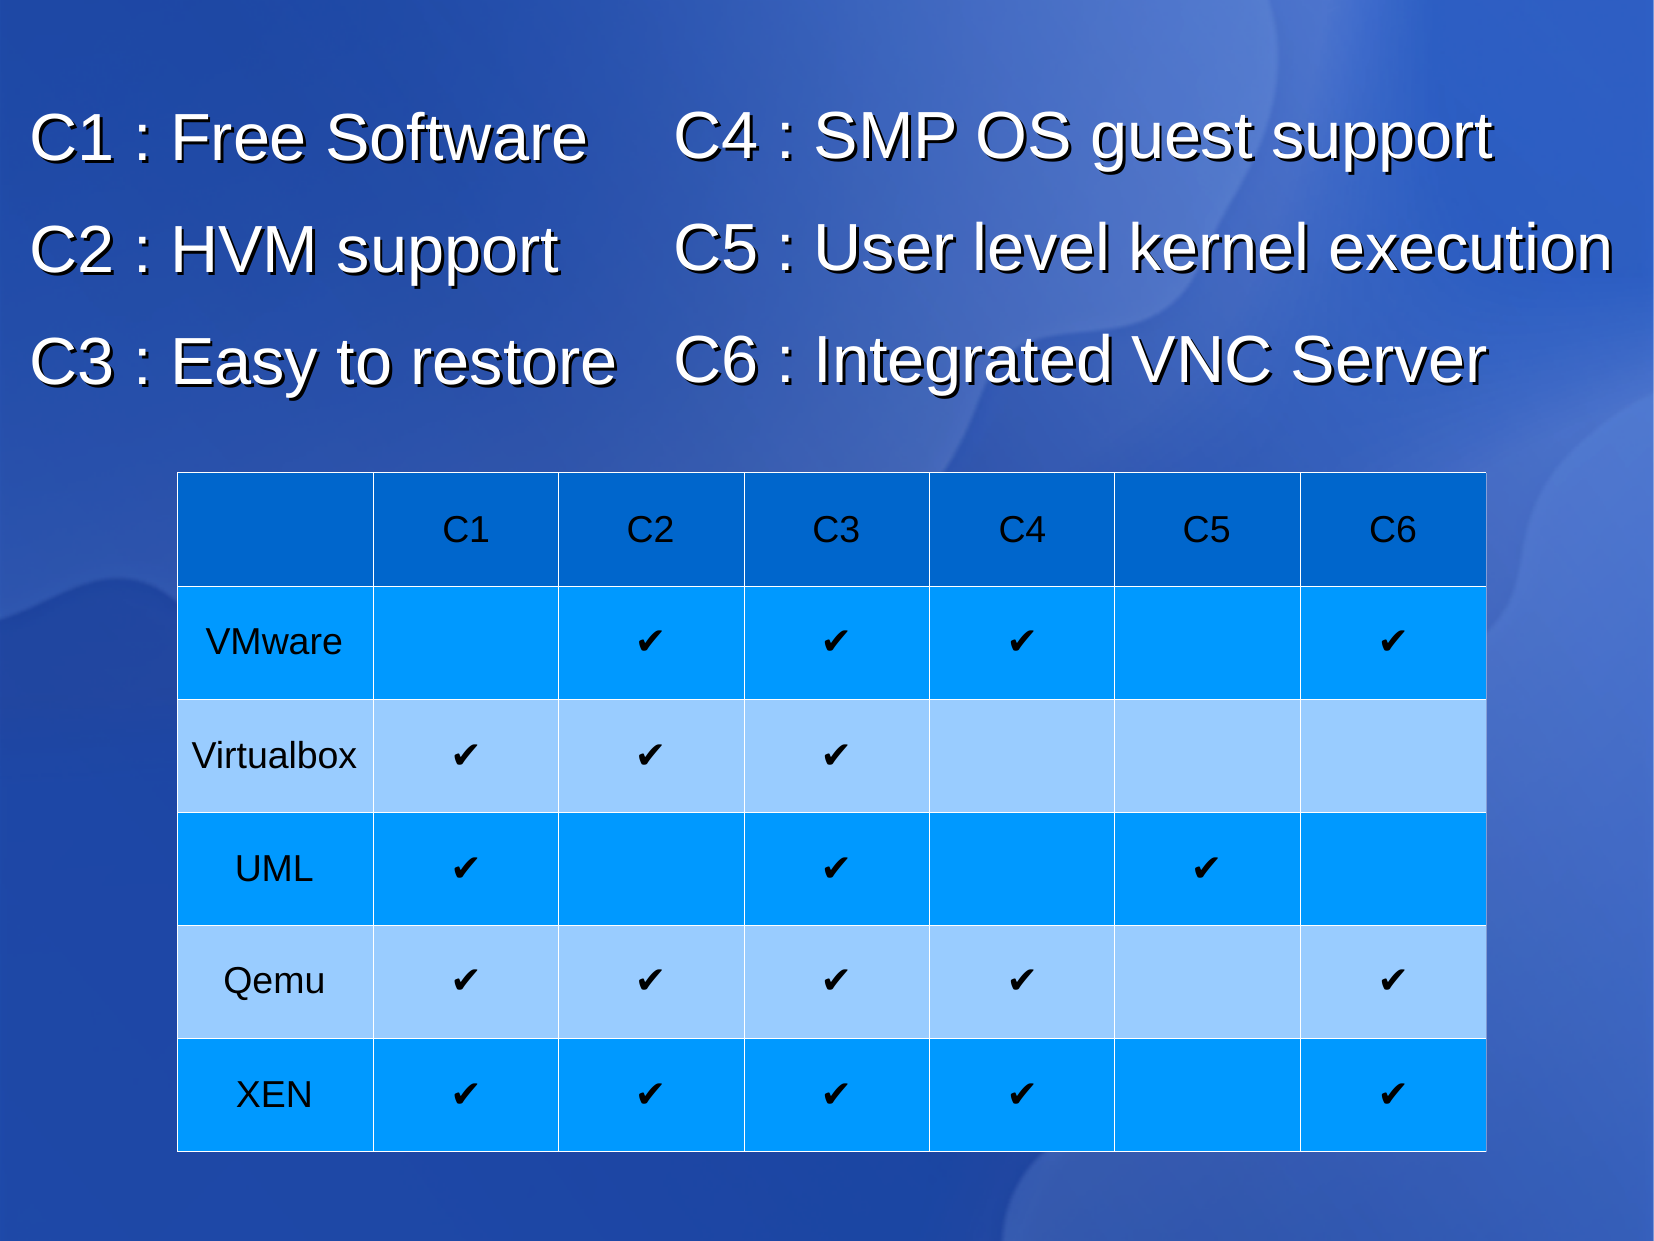

C4 : SMP OS guest support
C5 : User level kernel execution
C6 : Integrated VNC Server
C1 : Free Software
C2 : HVM support
C3 : Easy to restore